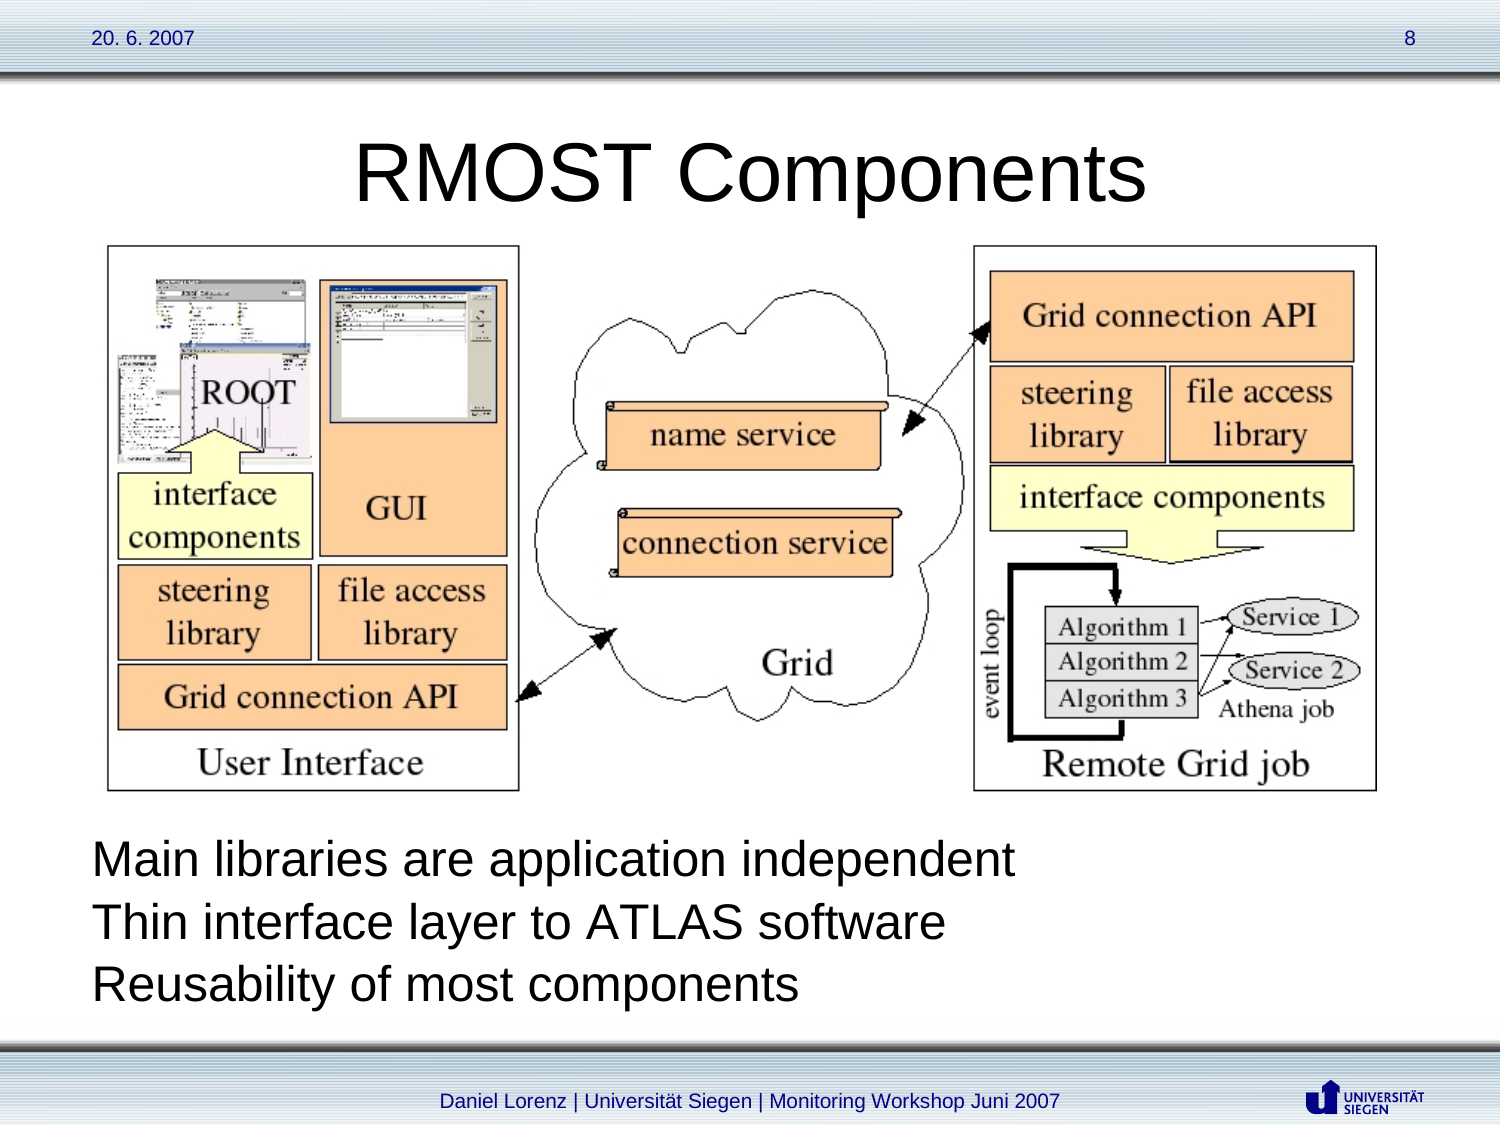

8
20. 6. 2007
# RMOST Components
Main libraries are application independent
Thin interface layer to ATLAS software
Reusability of most components
Daniel Lorenz | Universität Siegen | Monitoring Workshop Juni 2007